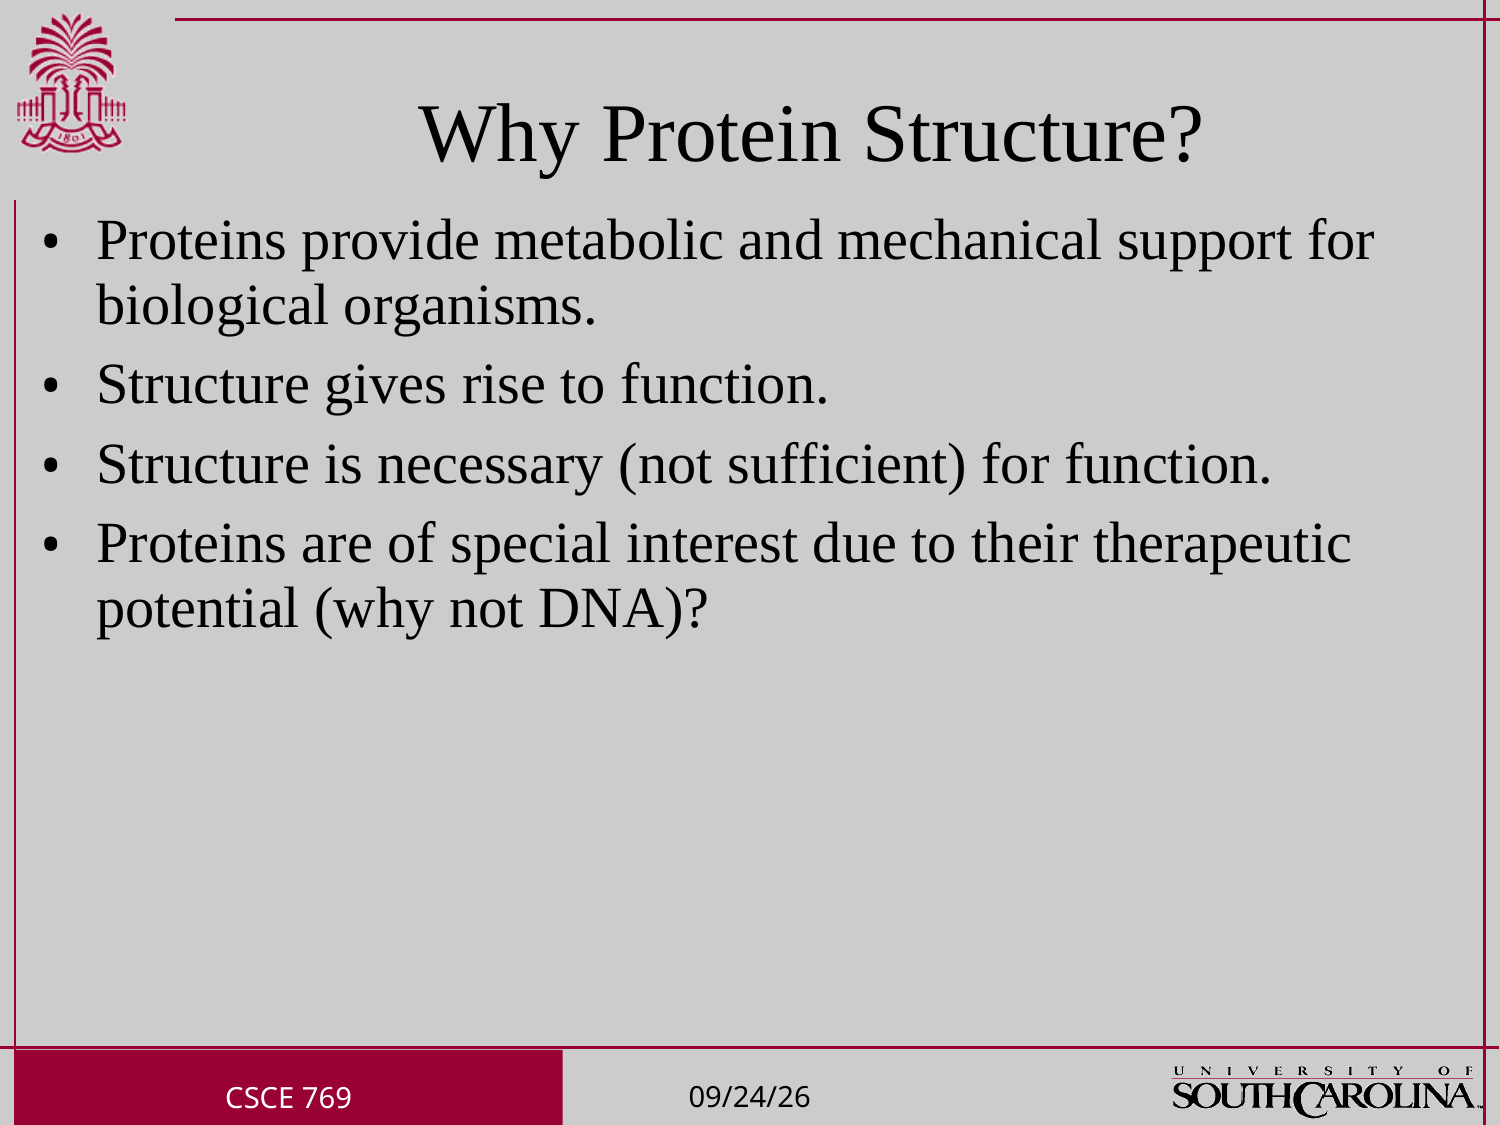

# Why Protein Structure?
Proteins provide metabolic and mechanical support for biological organisms.
Structure gives rise to function.
Structure is necessary (not sufficient) for function.
Proteins are of special interest due to their therapeutic potential (why not DNA)?